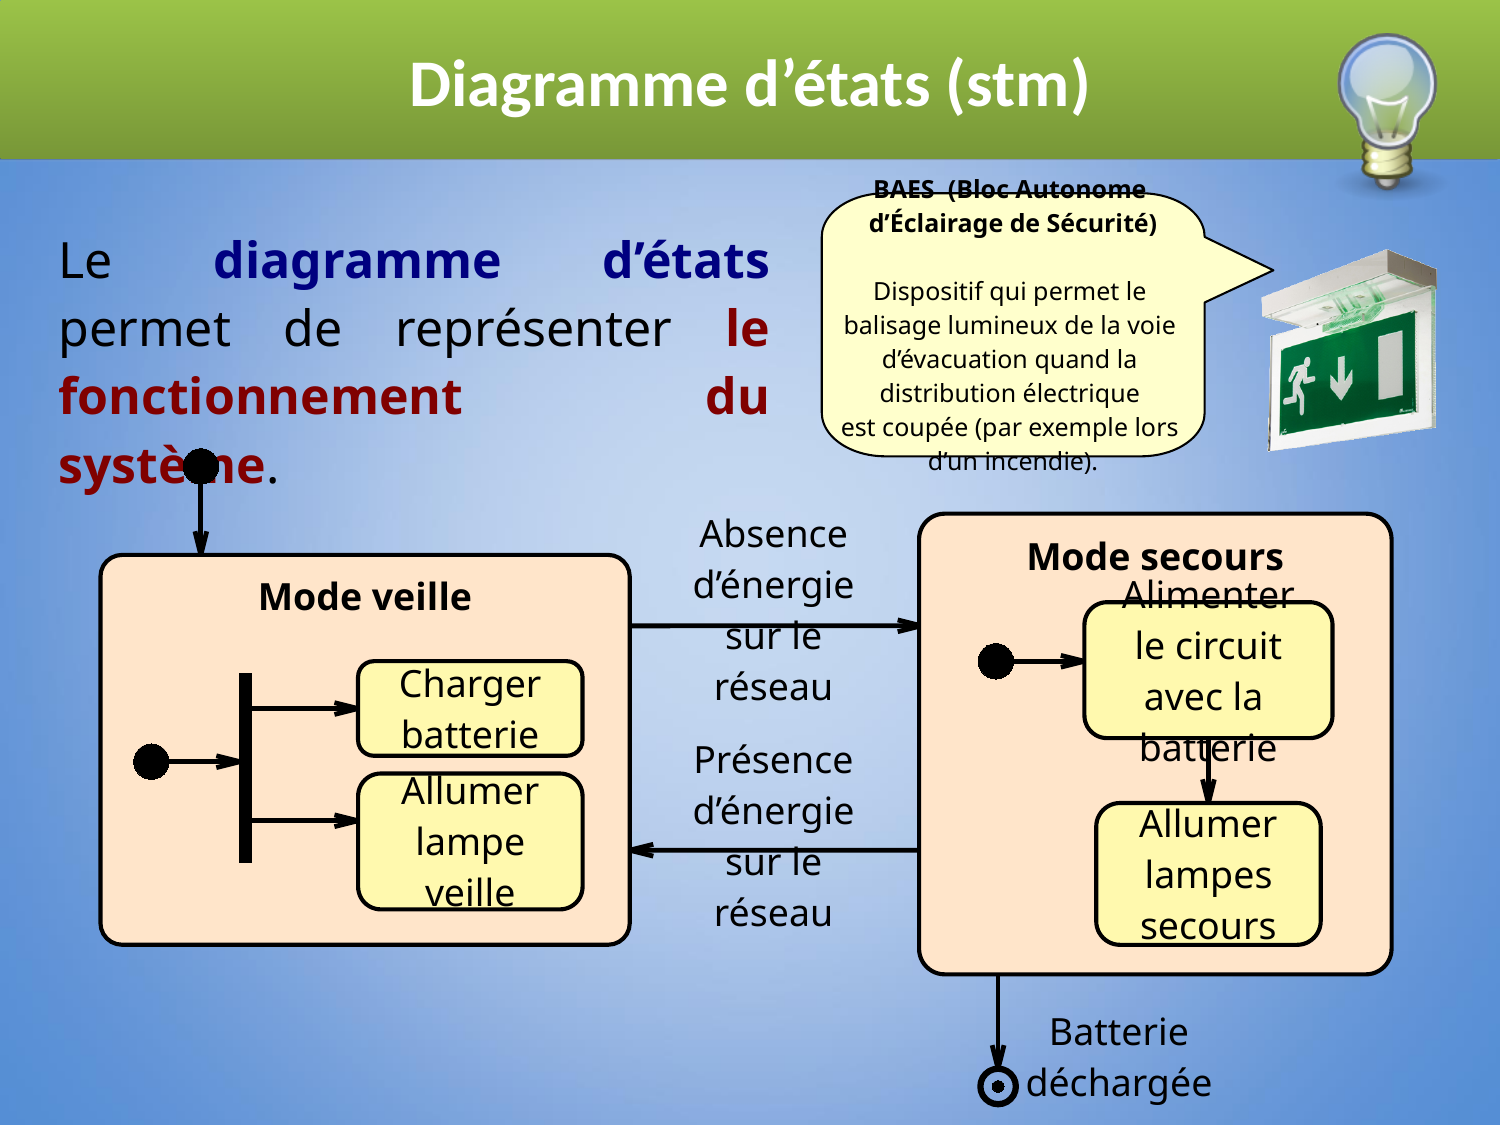

Diagramme d’états (stm)
BAES  (Bloc Autonome
d’Éclairage de Sécurité)
Dispositif qui permet le
balisage lumineux de la voie
d’évacuation quand la
distribution électrique
est coupée (par exemple lors
d’un incendie).
Le diagramme d’états permet de représenter le fonctionnement du système.
Absence d’énergie sur le réseau
Mode secours
Mode veille
Alimenter le circuit avec la batterie
Charger batterie
Présence d’énergie sur le réseau
Allumer lampe veille
Allumer lampes secours
Batterie déchargée